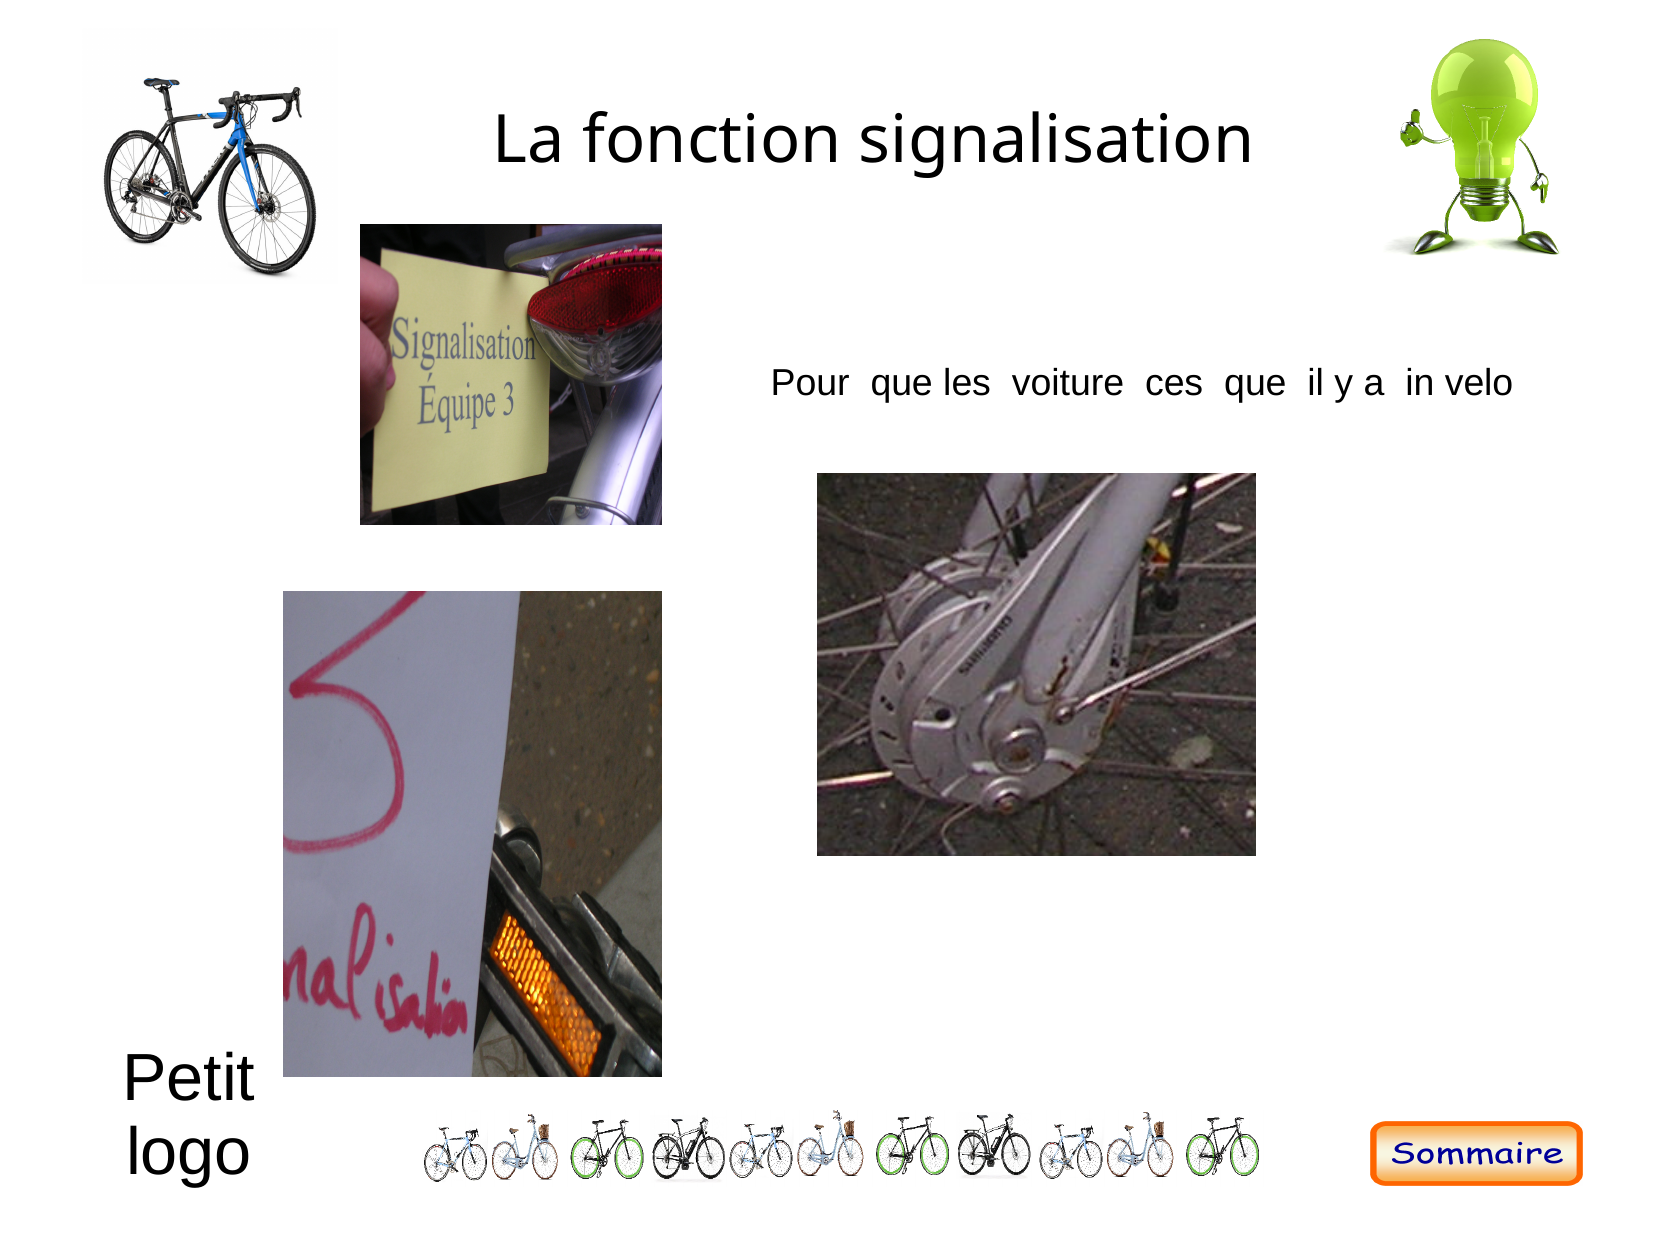

# La fonction signalisation
Pour que les voiture ces que il y a in velo
Petit logo